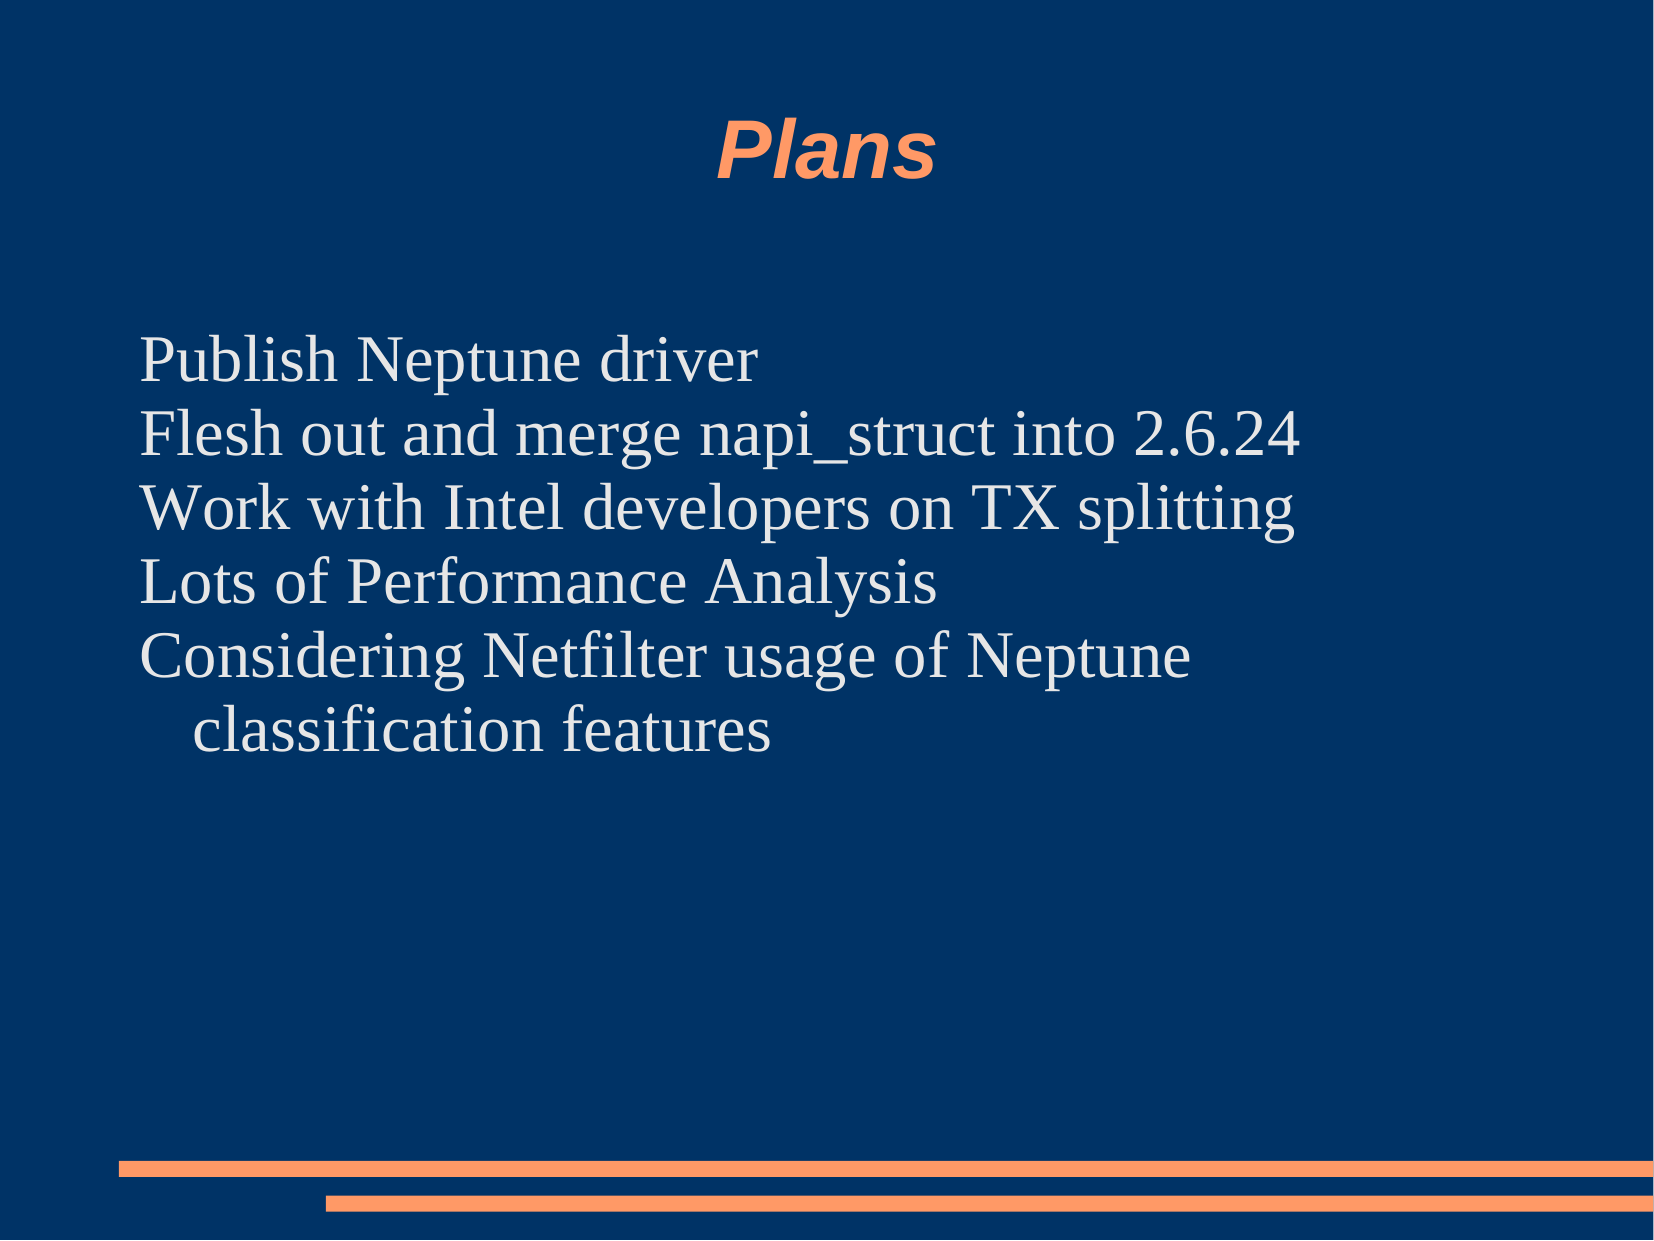

# Plans
Publish Neptune driver
Flesh out and merge napi_struct into 2.6.24
Work with Intel developers on TX splitting
Lots of Performance Analysis
Considering Netfilter usage of Neptune classification features